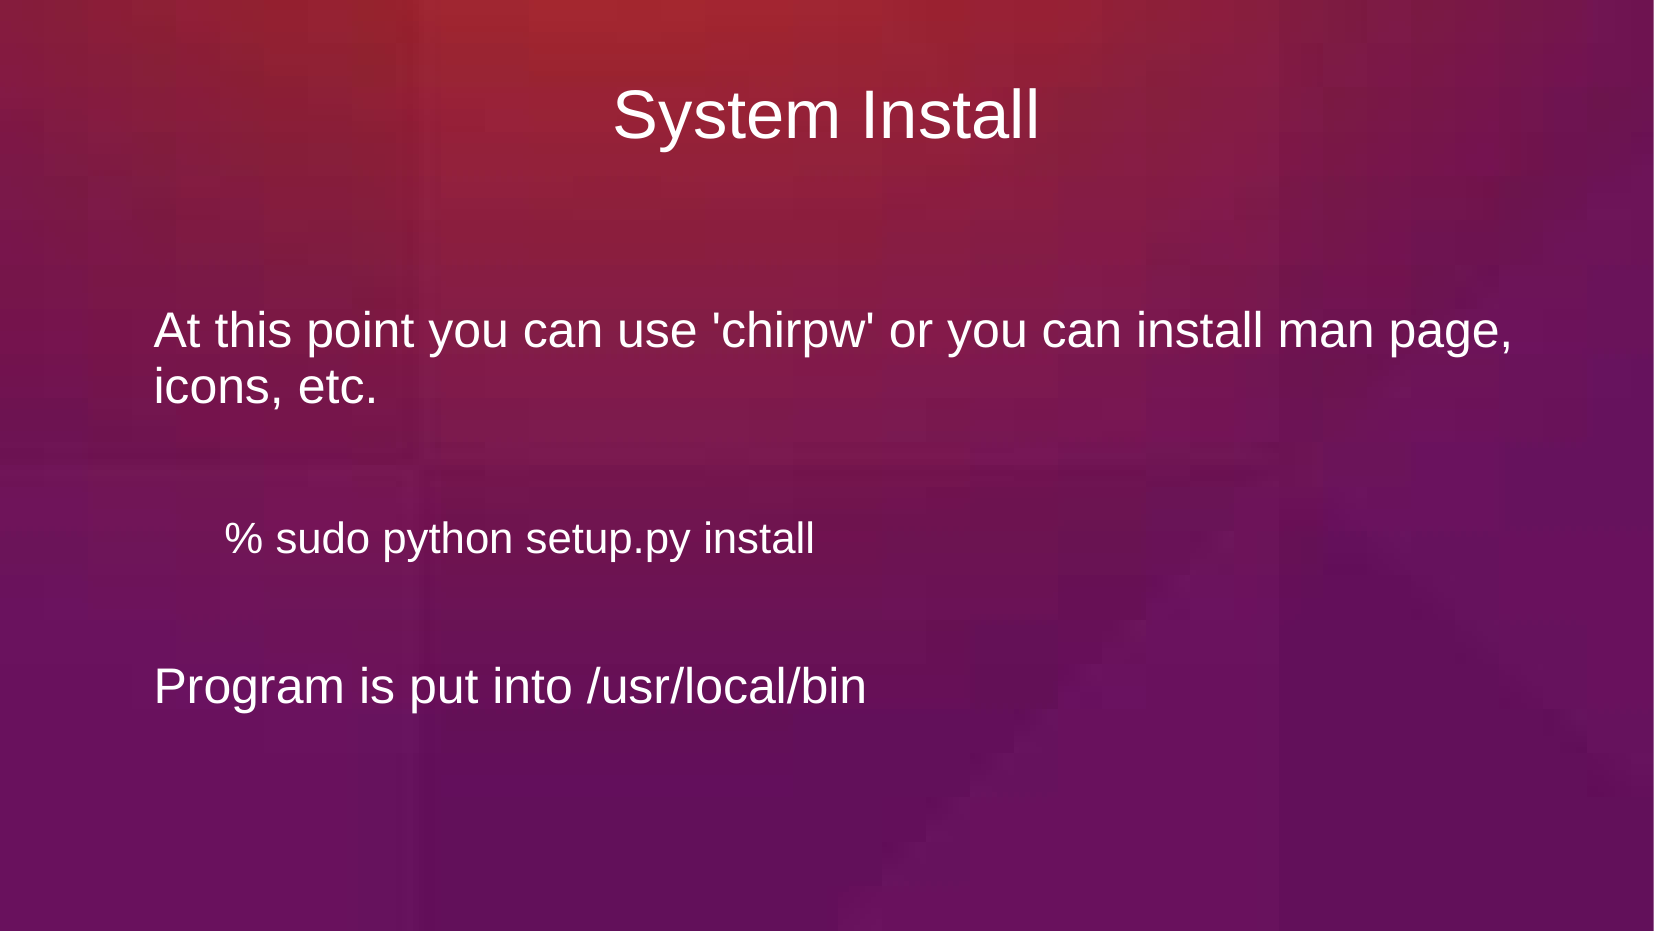

# System Install
At this point you can use 'chirpw' or you can install man page, icons, etc.
% sudo python setup.py install
Program is put into /usr/local/bin